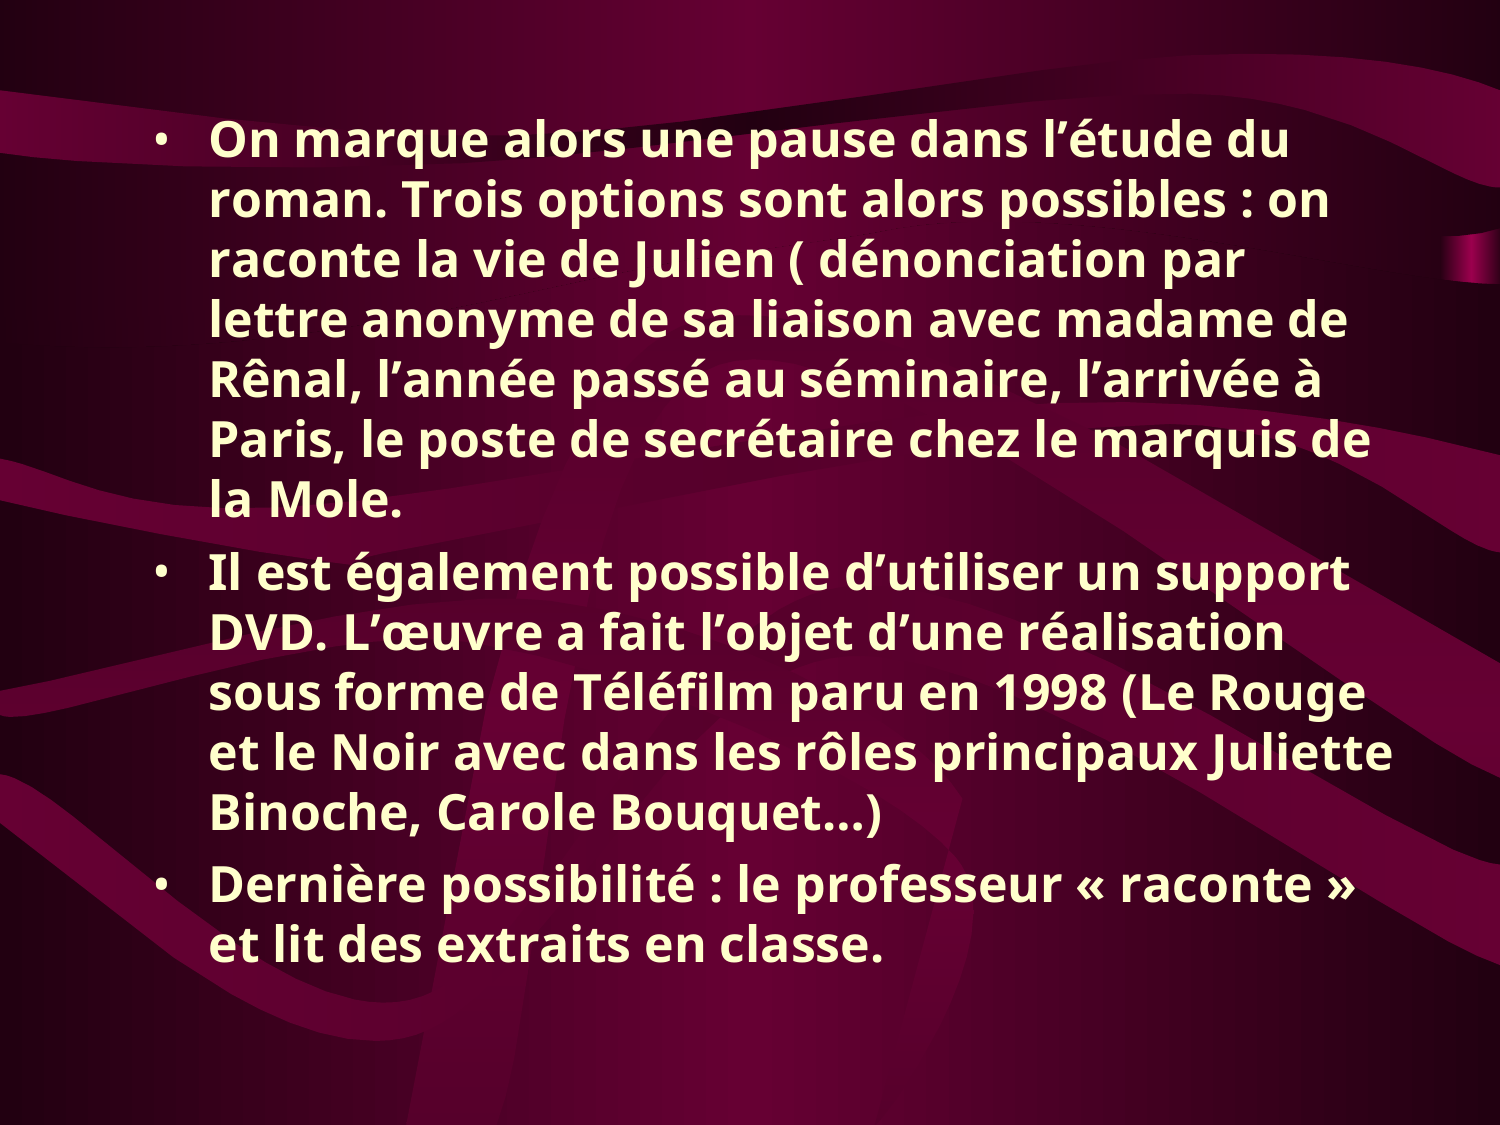

# On marque alors une pause dans l’étude du roman. Trois options sont alors possibles : on raconte la vie de Julien ( dénonciation par lettre anonyme de sa liaison avec madame de Rênal, l’année passé au séminaire, l’arrivée à Paris, le poste de secrétaire chez le marquis de la Mole.
Il est également possible d’utiliser un support DVD. L’œuvre a fait l’objet d’une réalisation sous forme de Téléfilm paru en 1998 (Le Rouge et le Noir avec dans les rôles principaux Juliette Binoche, Carole Bouquet…)
Dernière possibilité : le professeur « raconte » et lit des extraits en classe.